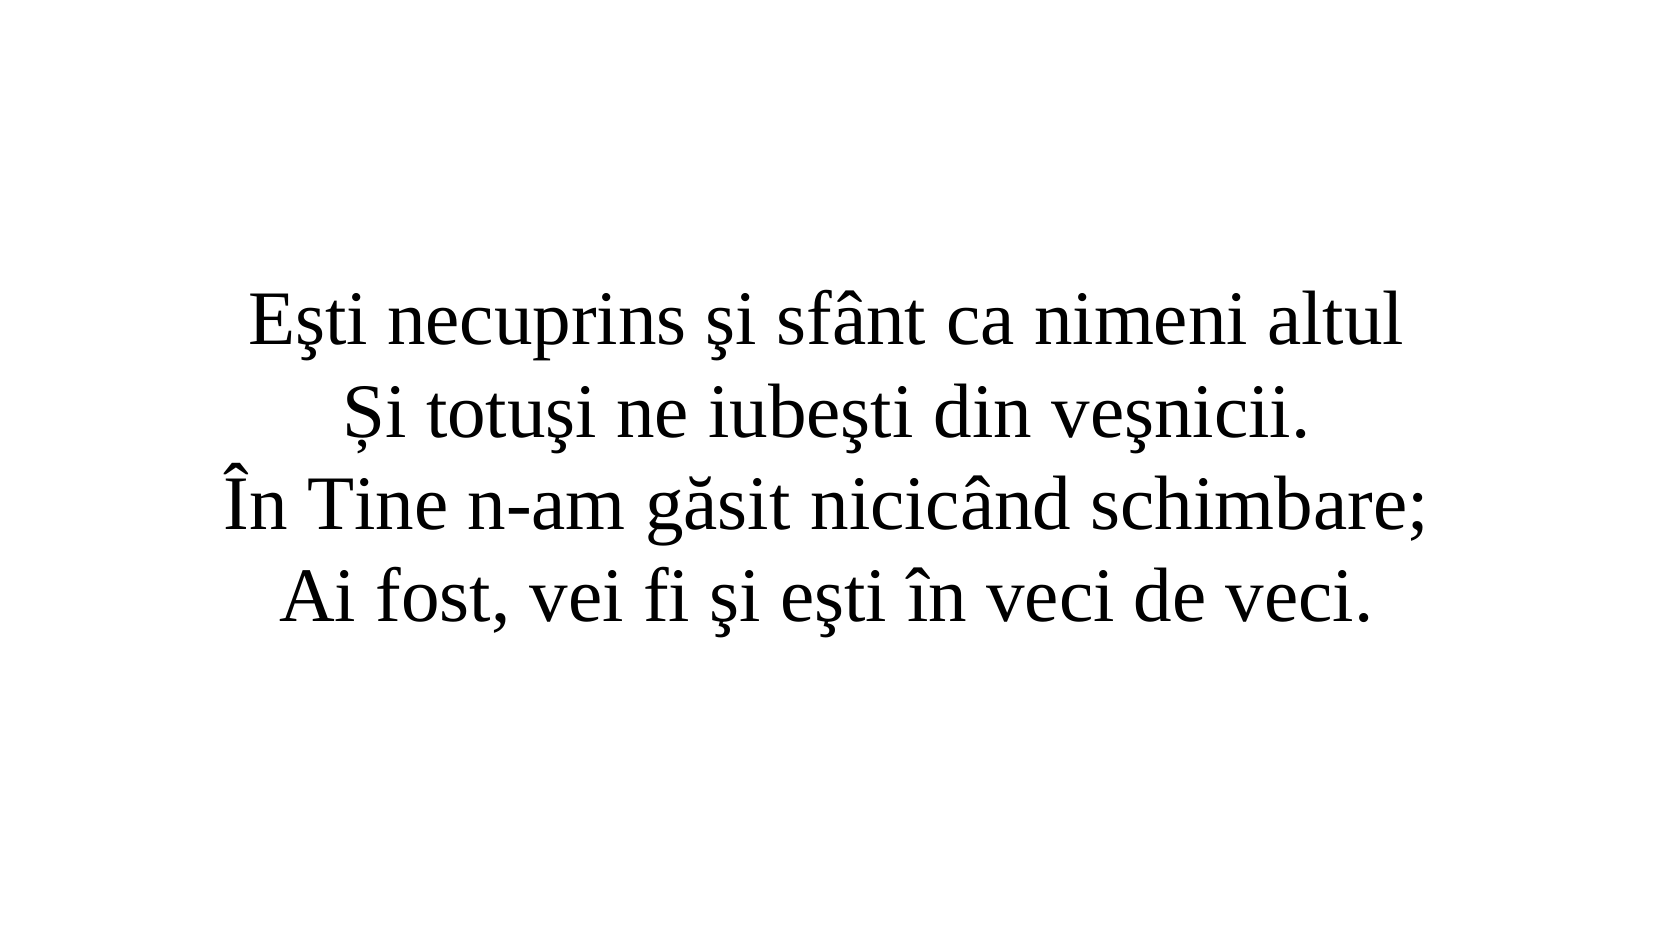

# Eşti necuprins şi sfânt ca nimeni altul
Și totuşi ne iubeşti din veşnicii.
În Tine n-am găsit nicicând schimbare;
Ai fost, vei fi şi eşti în veci de veci.